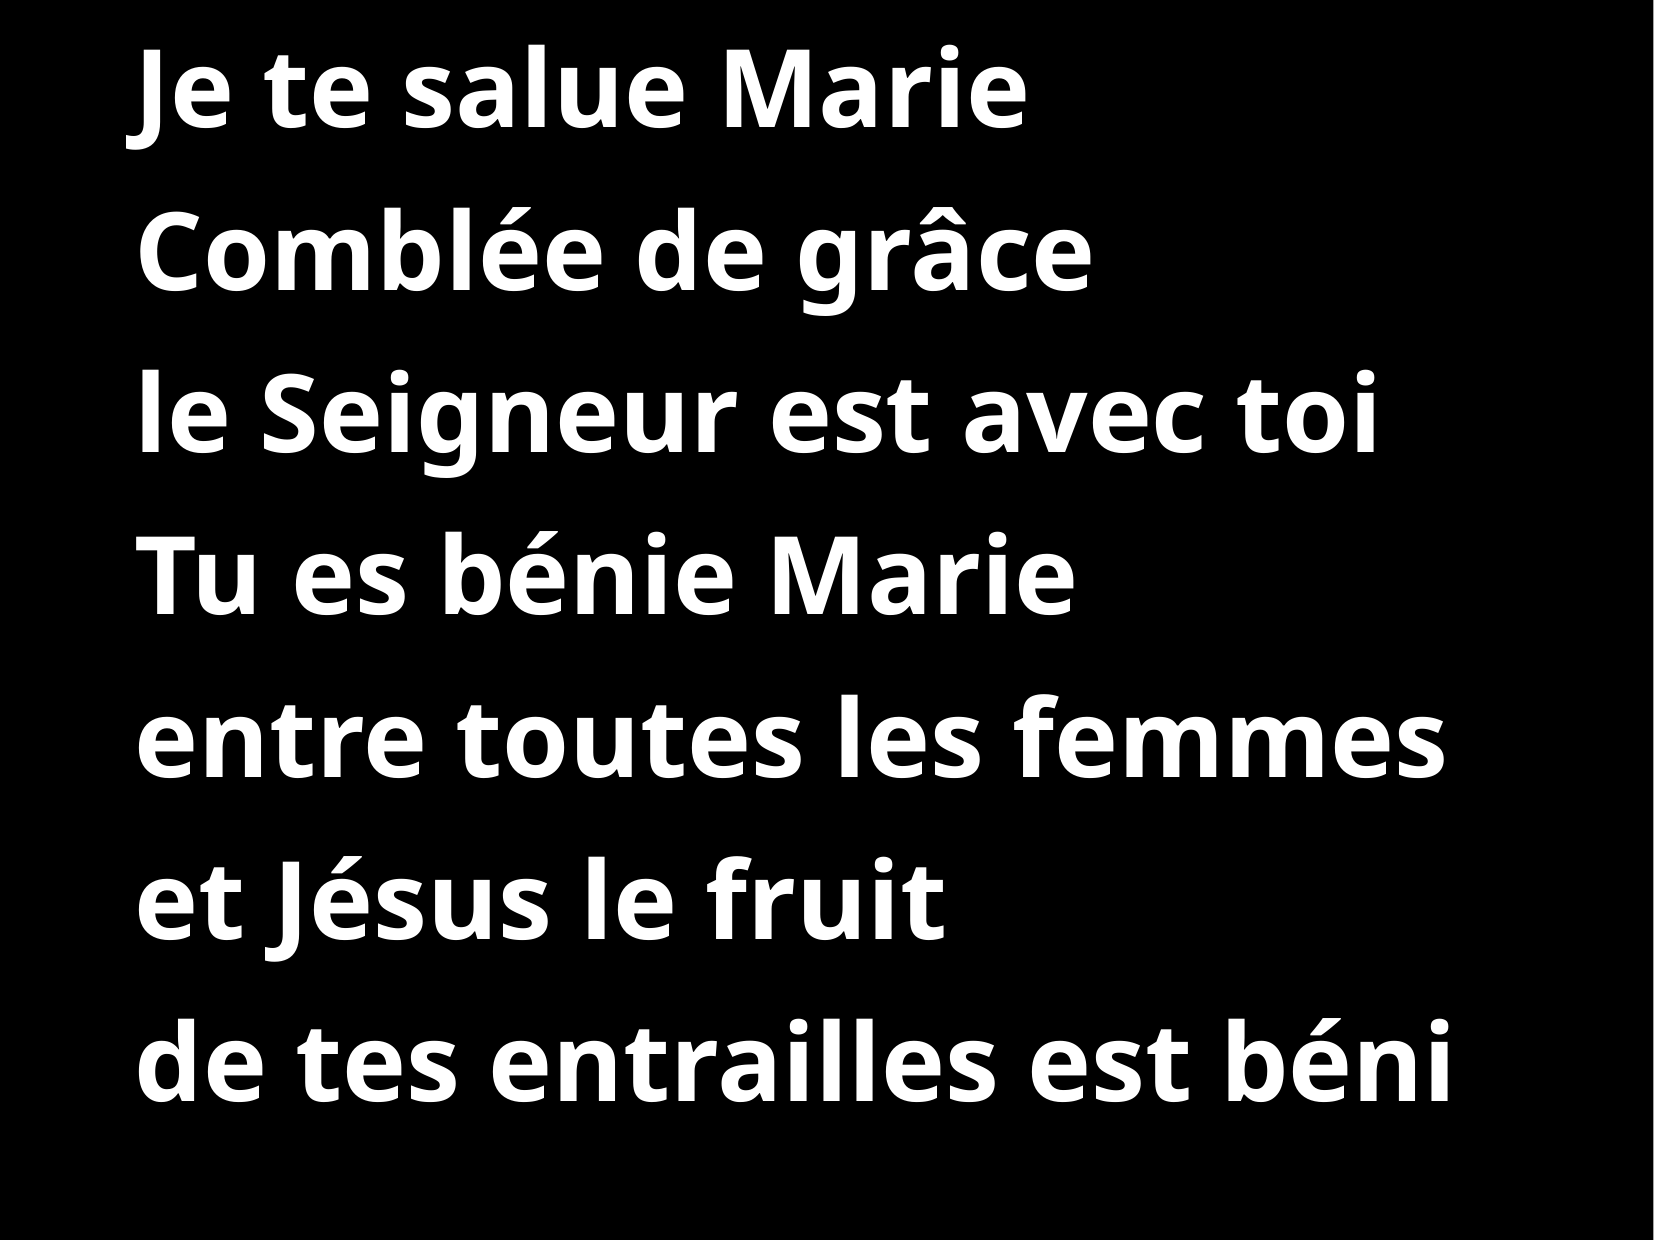

# Je te salue Marie
Comblée de grâce
le Seigneur est avec toi
Tu es bénie Marie
entre toutes les femmes
et Jésus le fruit
de tes entrailles est béni